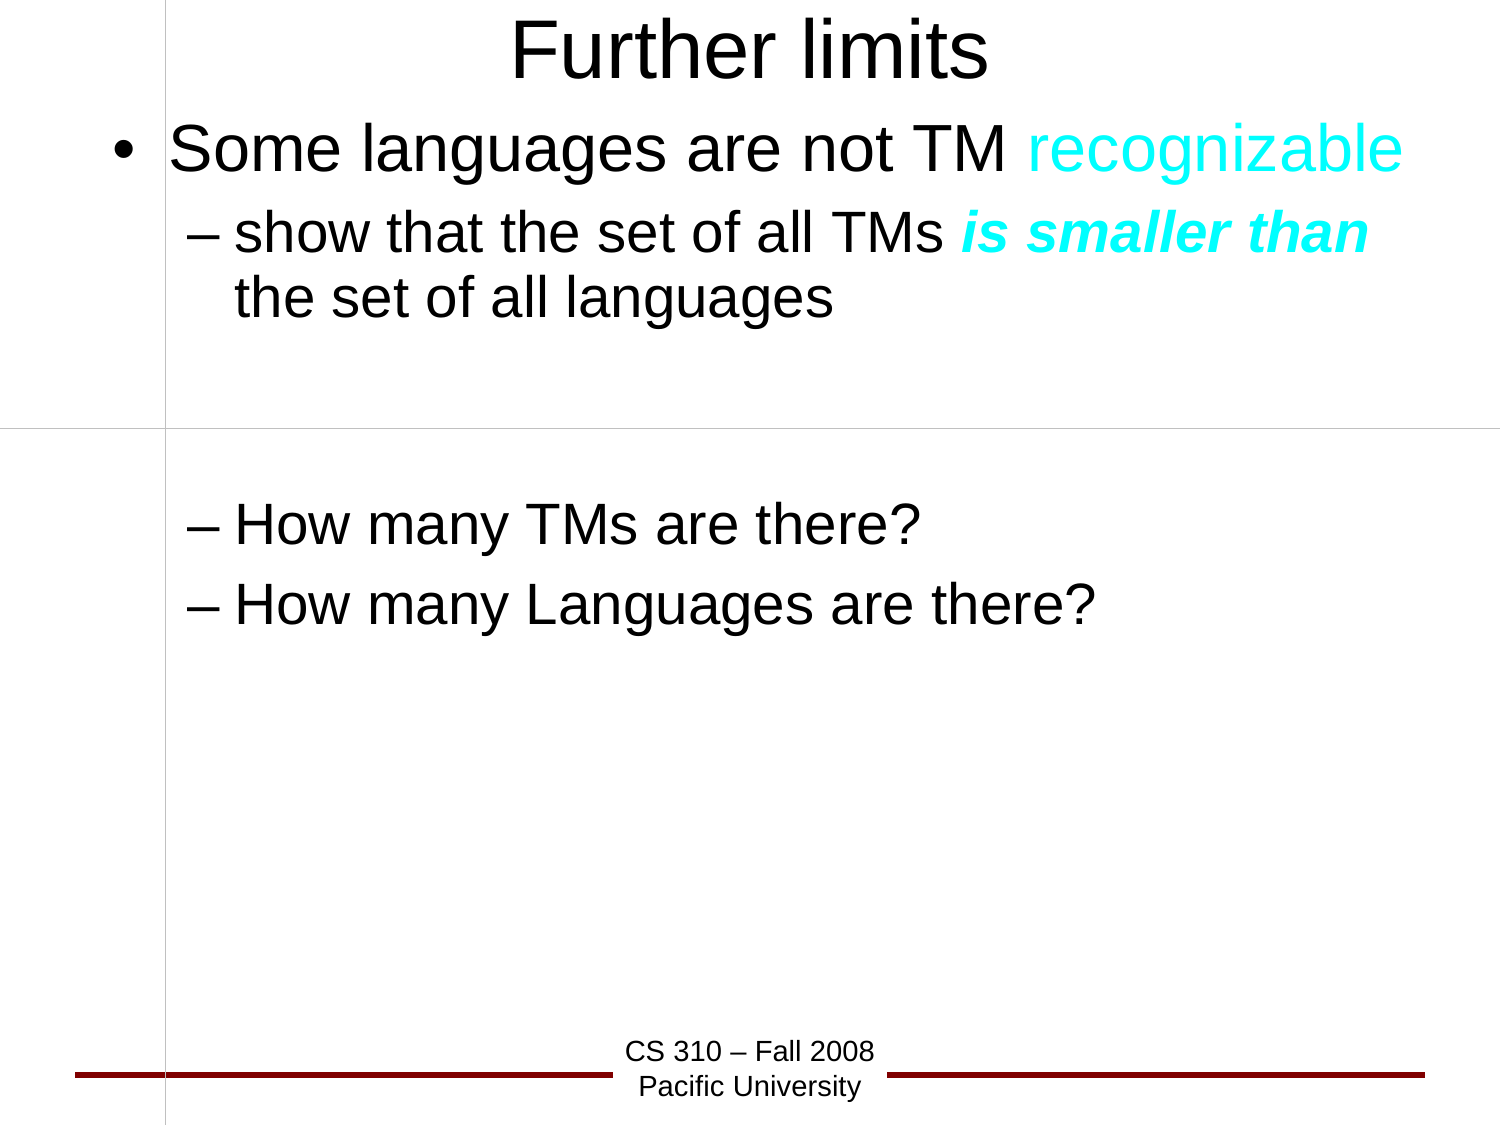

# Further limits
Some languages are not TM recognizable
show that the set of all TMs is smaller than the set of all languages
How many TMs are there?
How many Languages are there?